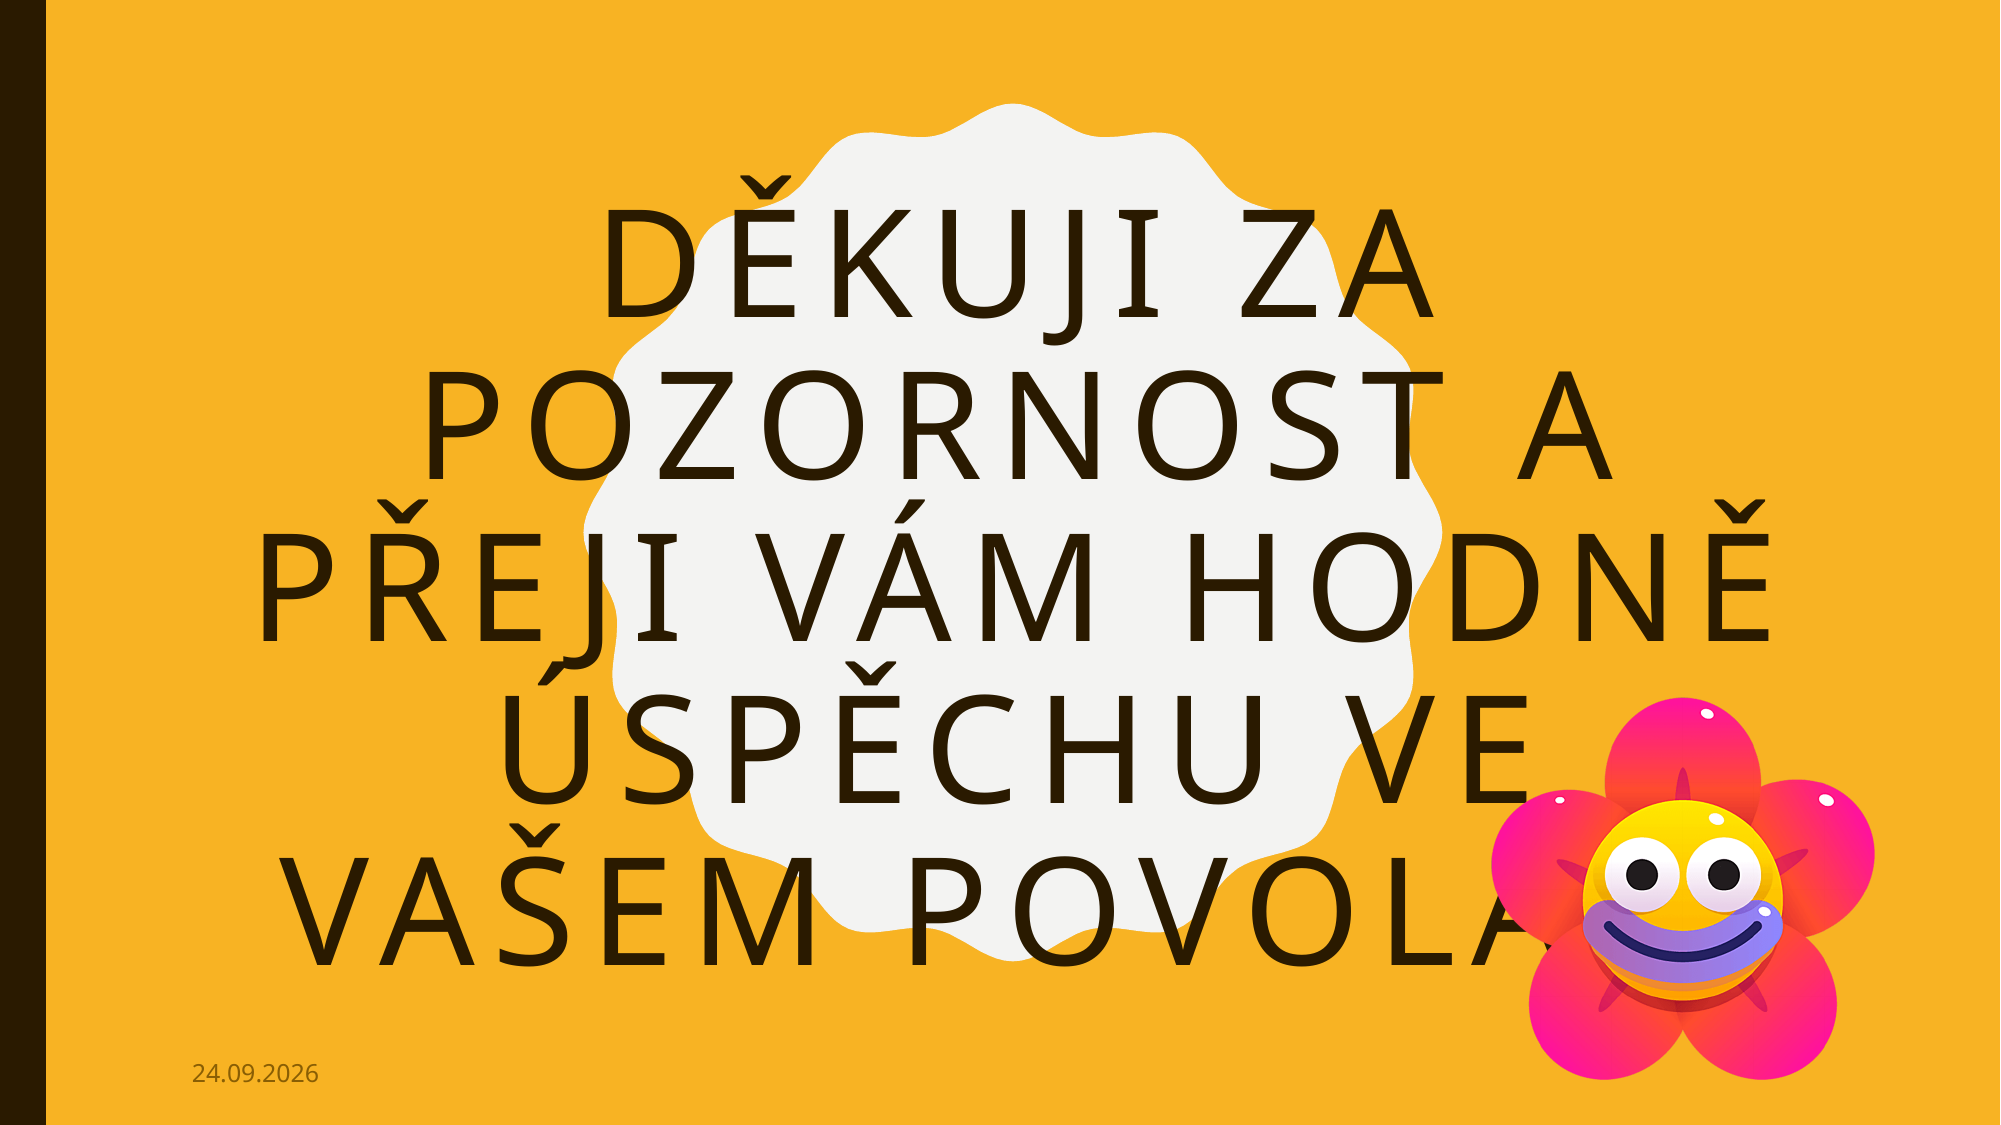

# Děkuji za pozornost a přeji vám hodně úspěchu ve vašem povolání